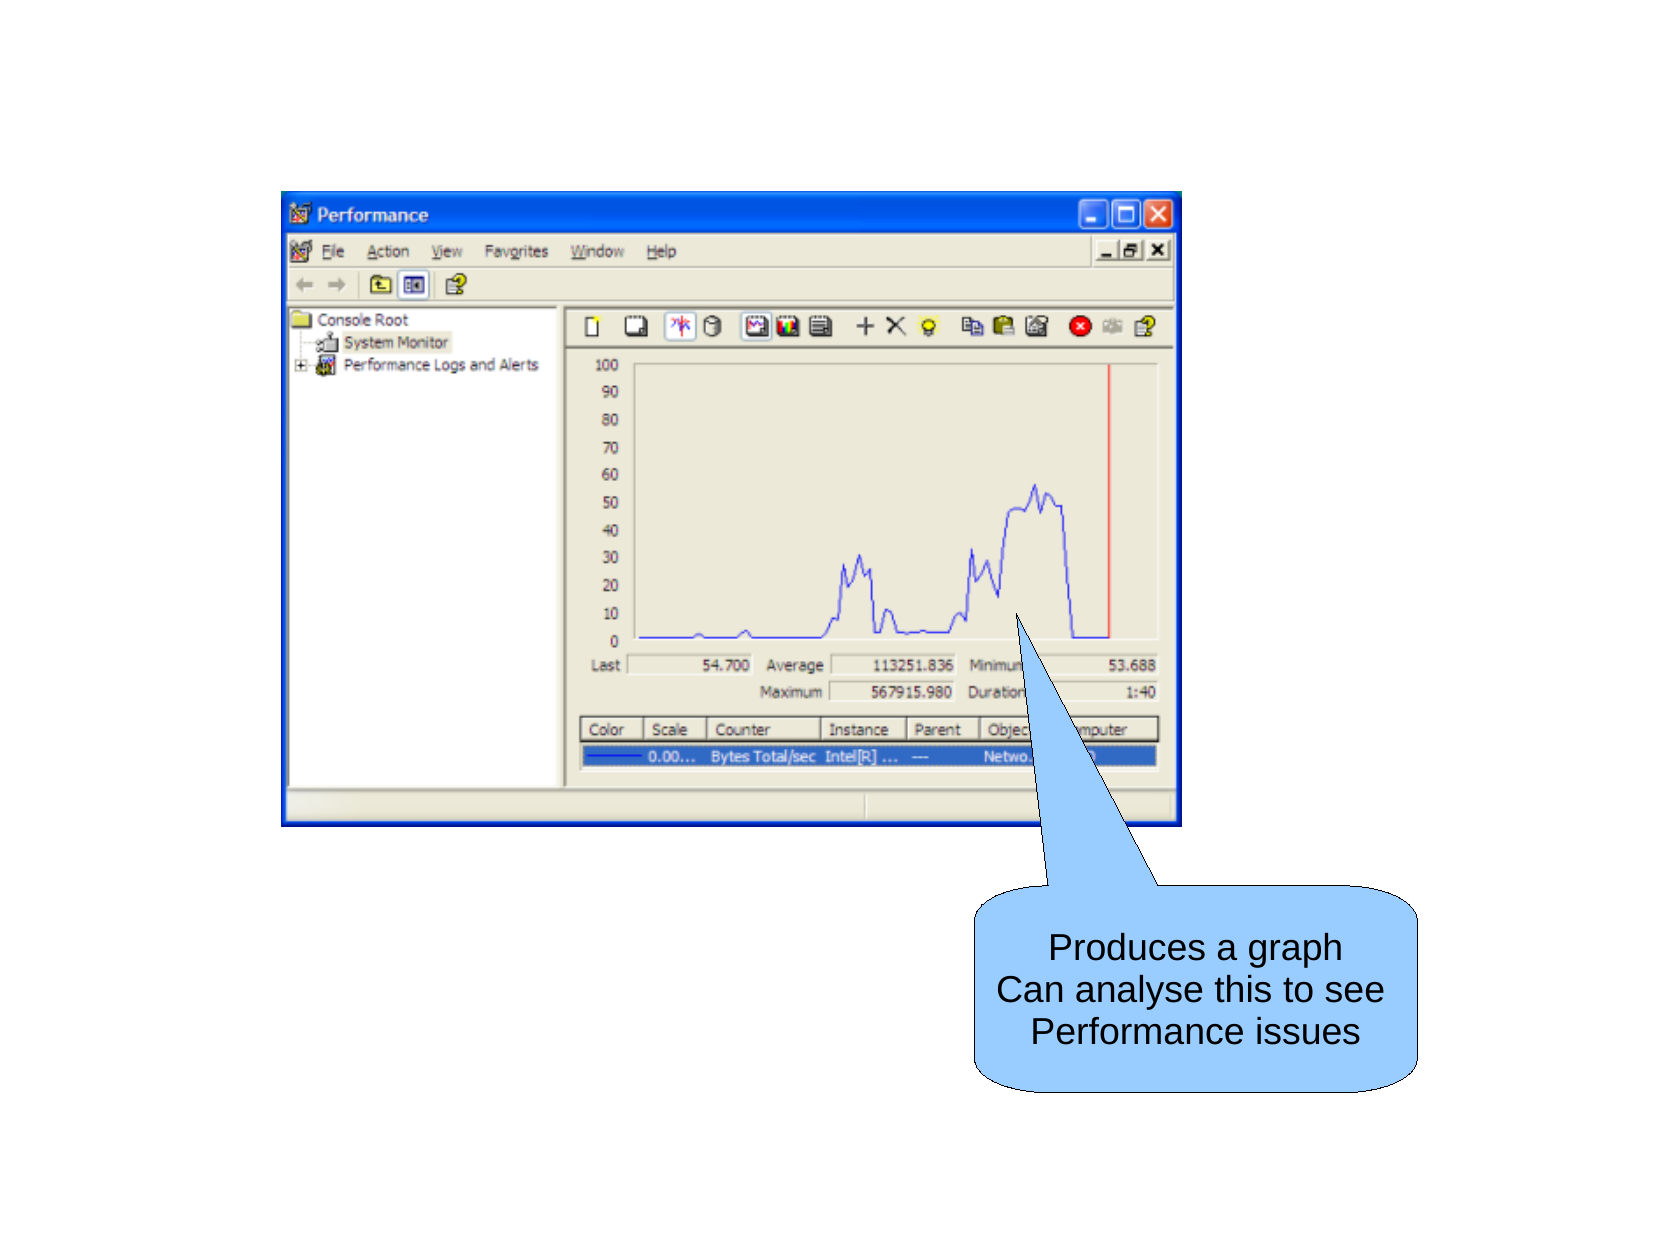

Produces a graph
Can analyse this to see
Performance issues